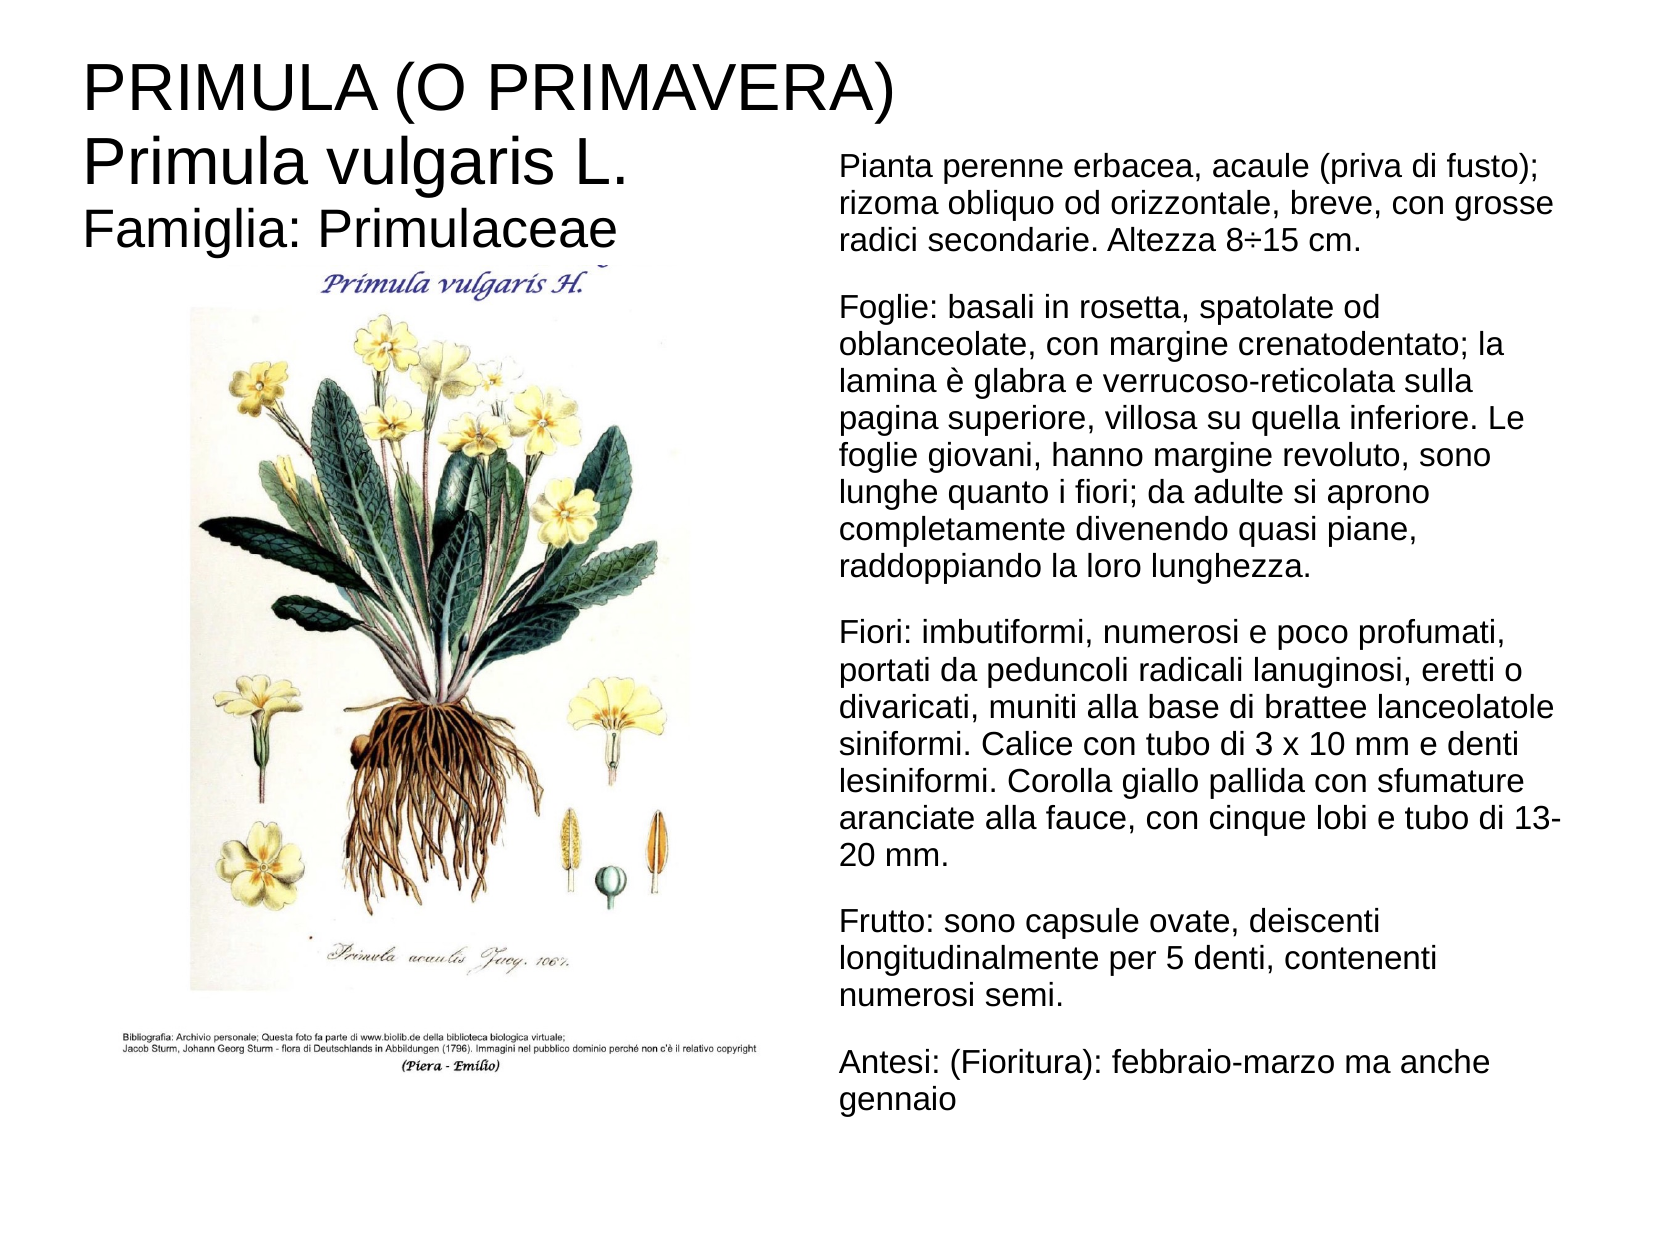

# PRIMULA (O PRIMAVERA) Primula vulgaris L. Famiglia: Primulaceae
Pianta perenne erbacea, acaule (priva di fusto); rizoma obliquo od orizzontale, breve, con grosse radici secondarie. Altezza 8÷15 cm.
Foglie: basali in rosetta, spatolate od oblanceolate, con margine crenatodentato; la lamina è glabra e verrucoso-reticolata sulla pagina superiore, villosa su quella inferiore. Le foglie giovani, hanno margine revoluto, sono lunghe quanto i fiori; da adulte si aprono completamente divenendo quasi piane, raddoppiando la loro lunghezza.
Fiori: imbutiformi, numerosi e poco profumati, portati da peduncoli radicali lanuginosi, eretti o divaricati, muniti alla base di brattee lanceolatole siniformi. Calice con tubo di 3 x 10 mm e denti lesiniformi. Corolla giallo pallida con sfumature aranciate alla fauce, con cinque lobi e tubo di 13-20 mm.
Frutto: sono capsule ovate, deiscenti longitudinalmente per 5 denti, contenenti numerosi semi.
Antesi: (Fioritura): febbraio-marzo ma anche gennaio